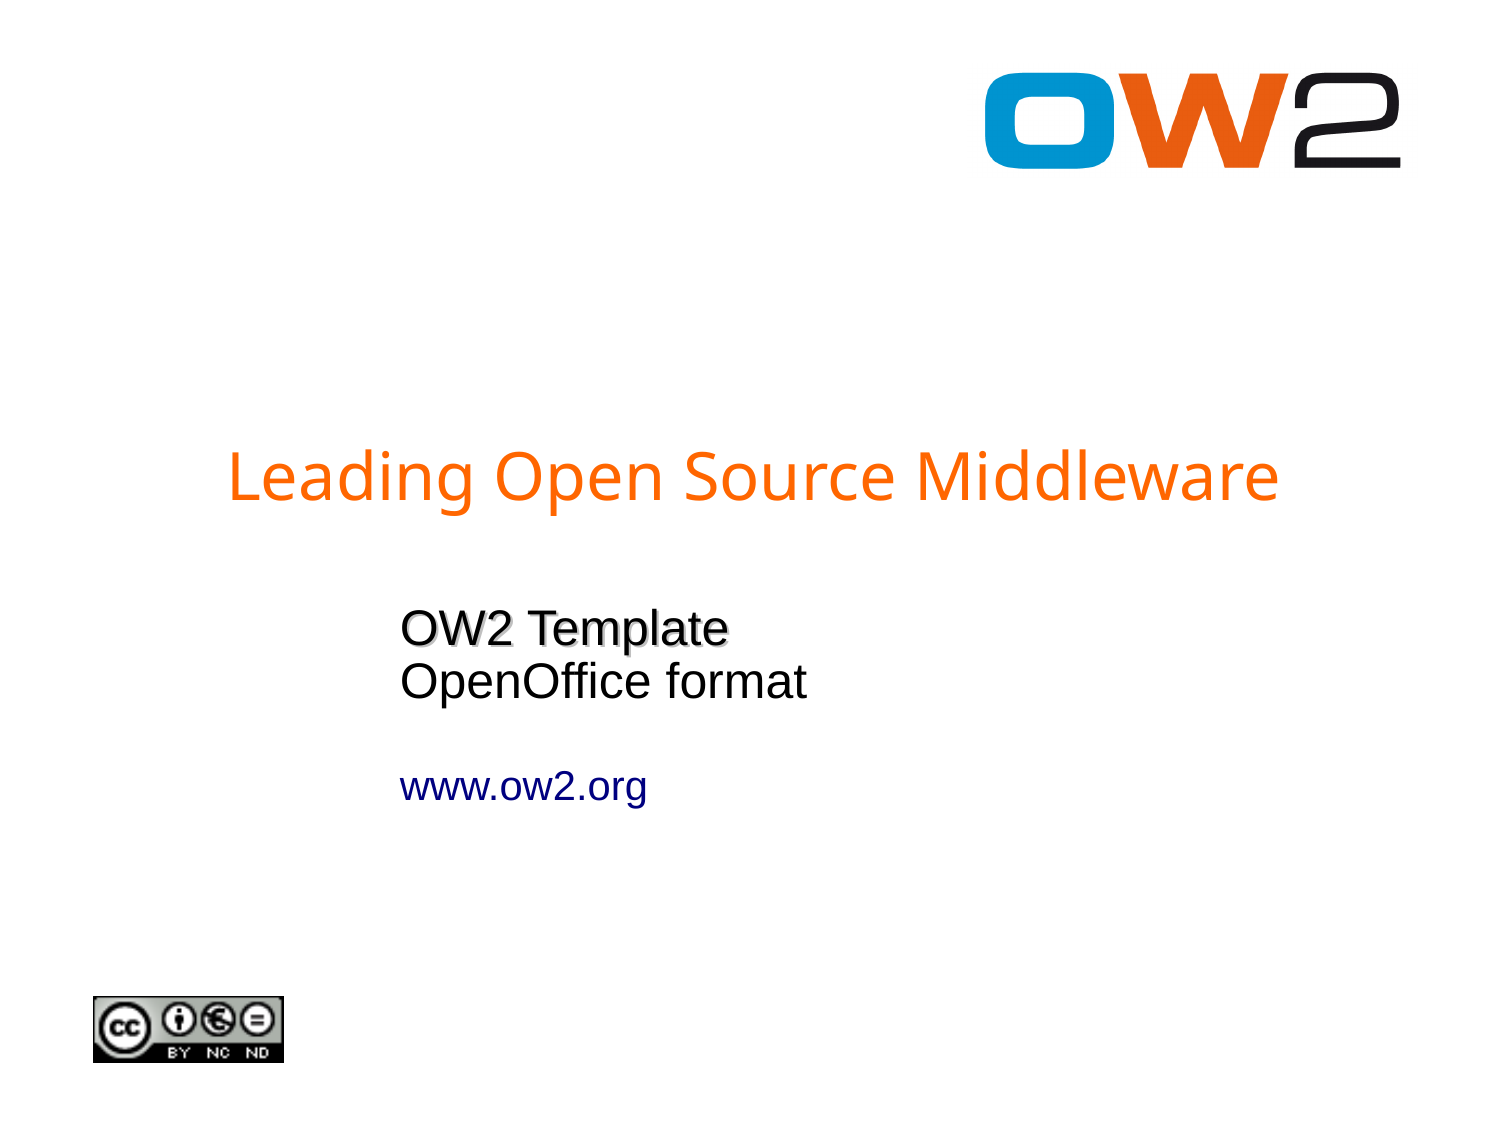

# Leading Open Source Middleware
OW2 Template
OpenOffice format
www.ow2.org